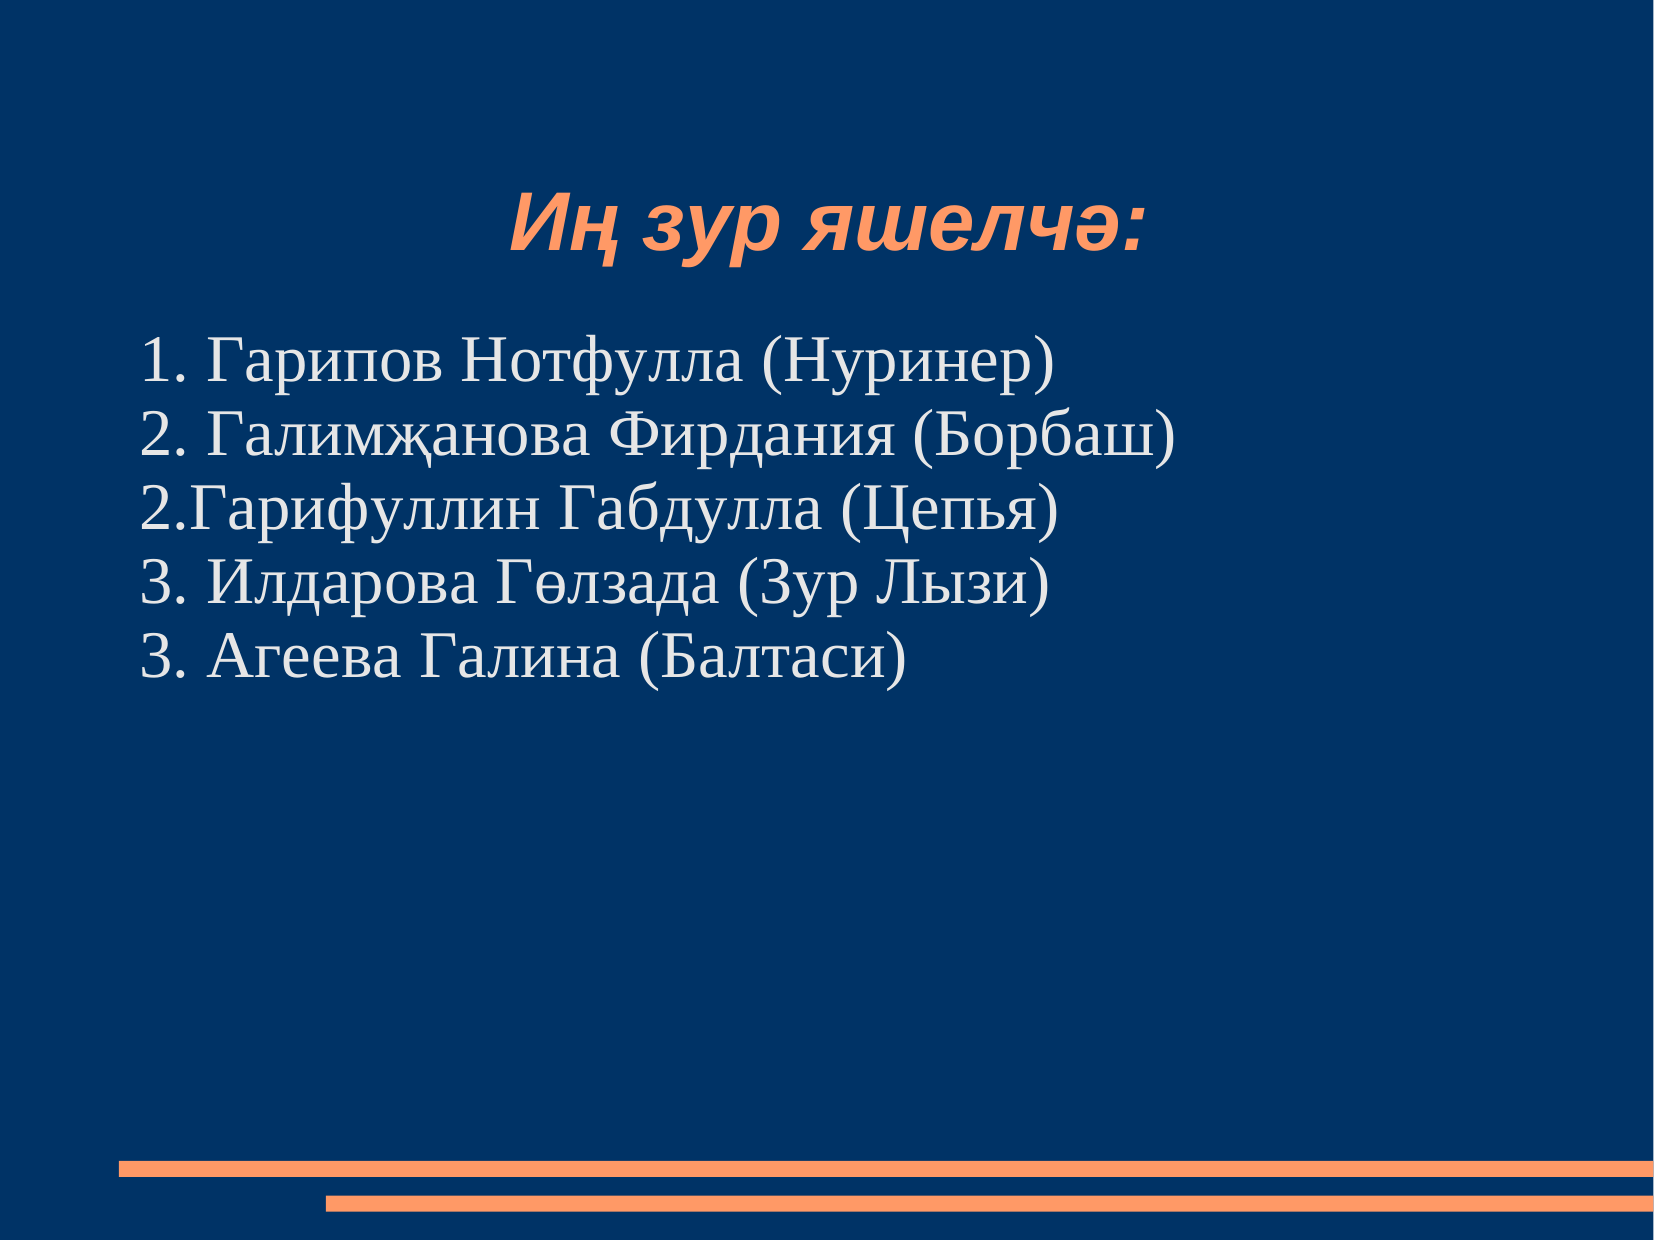

# Иң зур яшелчә:
1. Гарипов Нотфулла (Нуринер)
2. Галимҗанова Фирдания (Борбаш)
2.Гарифуллин Габдулла (Цепья)
3. Илдарова Гөлзада (Зур Лызи)
3. Агеева Галина (Балтаси)